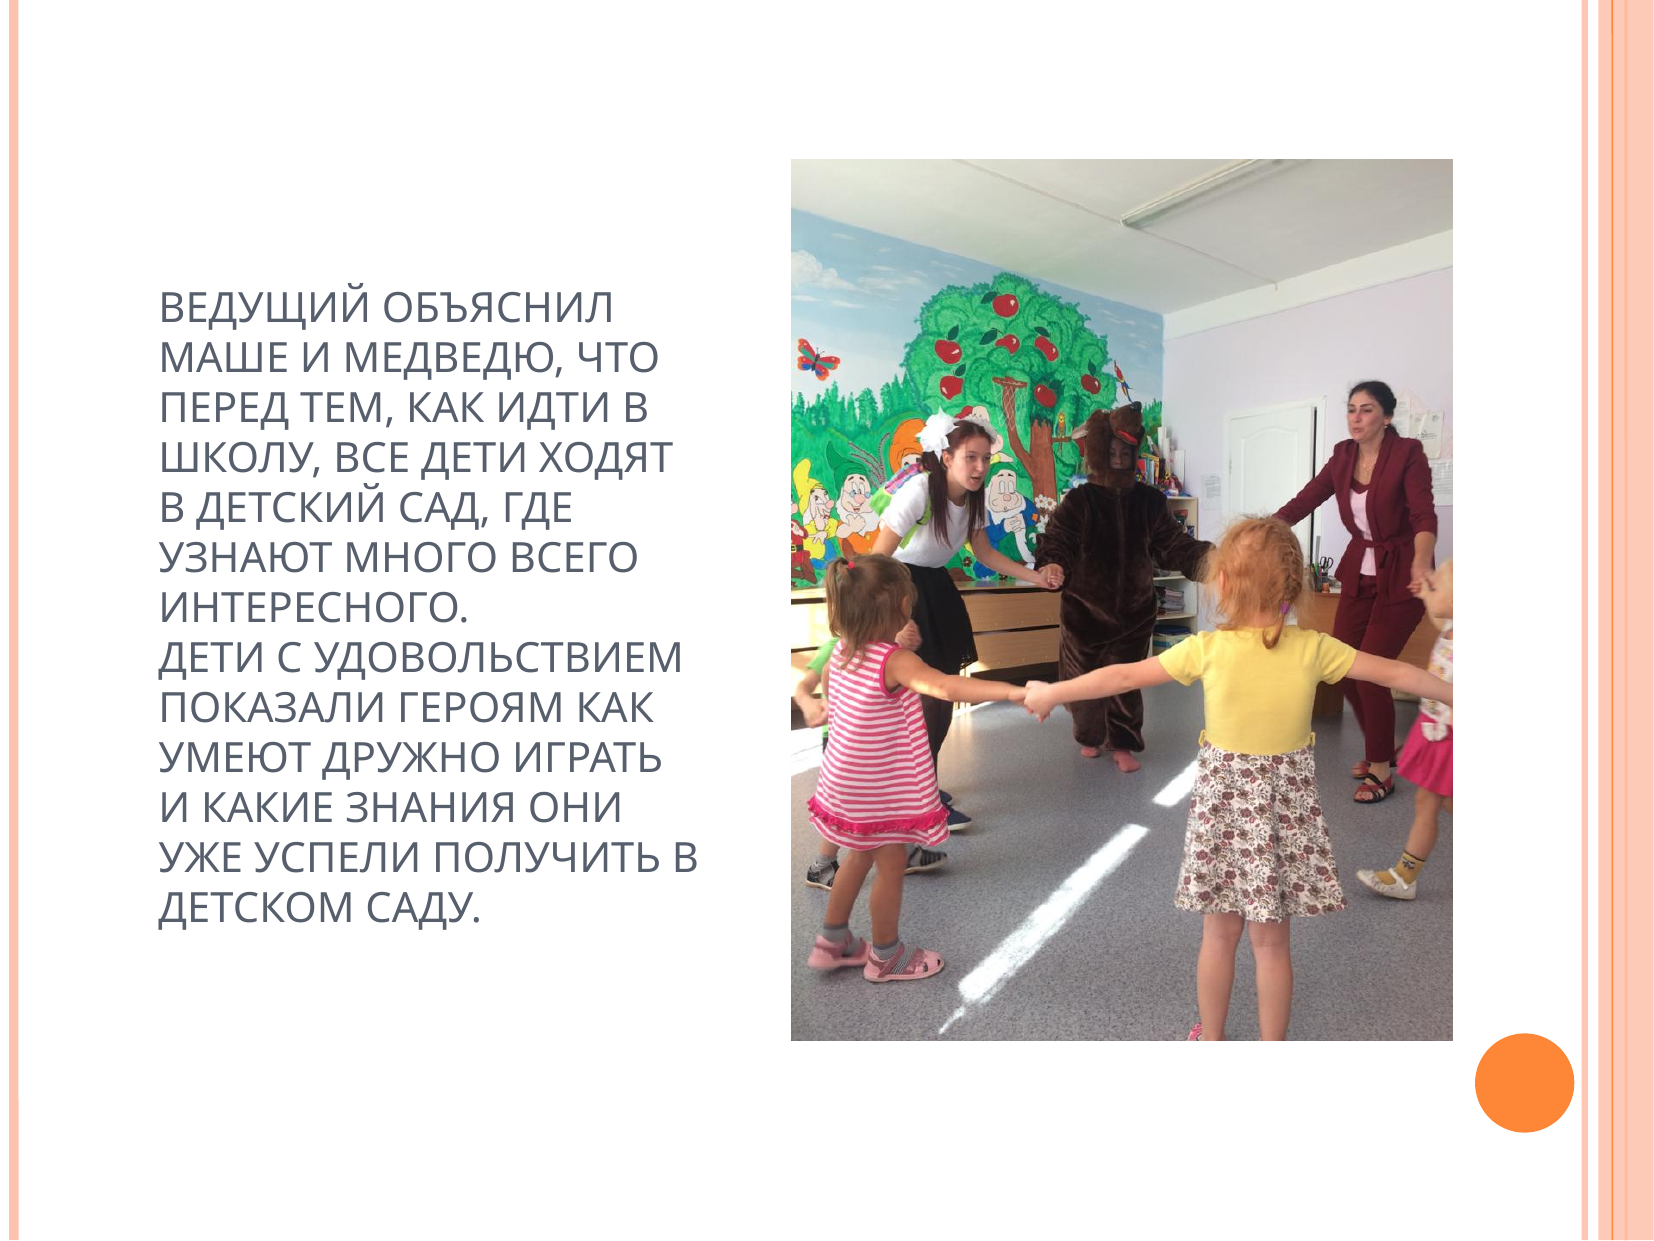

# Ведущий объяснил Маше и медведю, что перед тем, как идти в школу, все дети ходят в детский сад, где узнают много всего интересного. Дети с удовольствием показали героям как умеют дружно играть и какие знания они уже успели получить в детском саду.